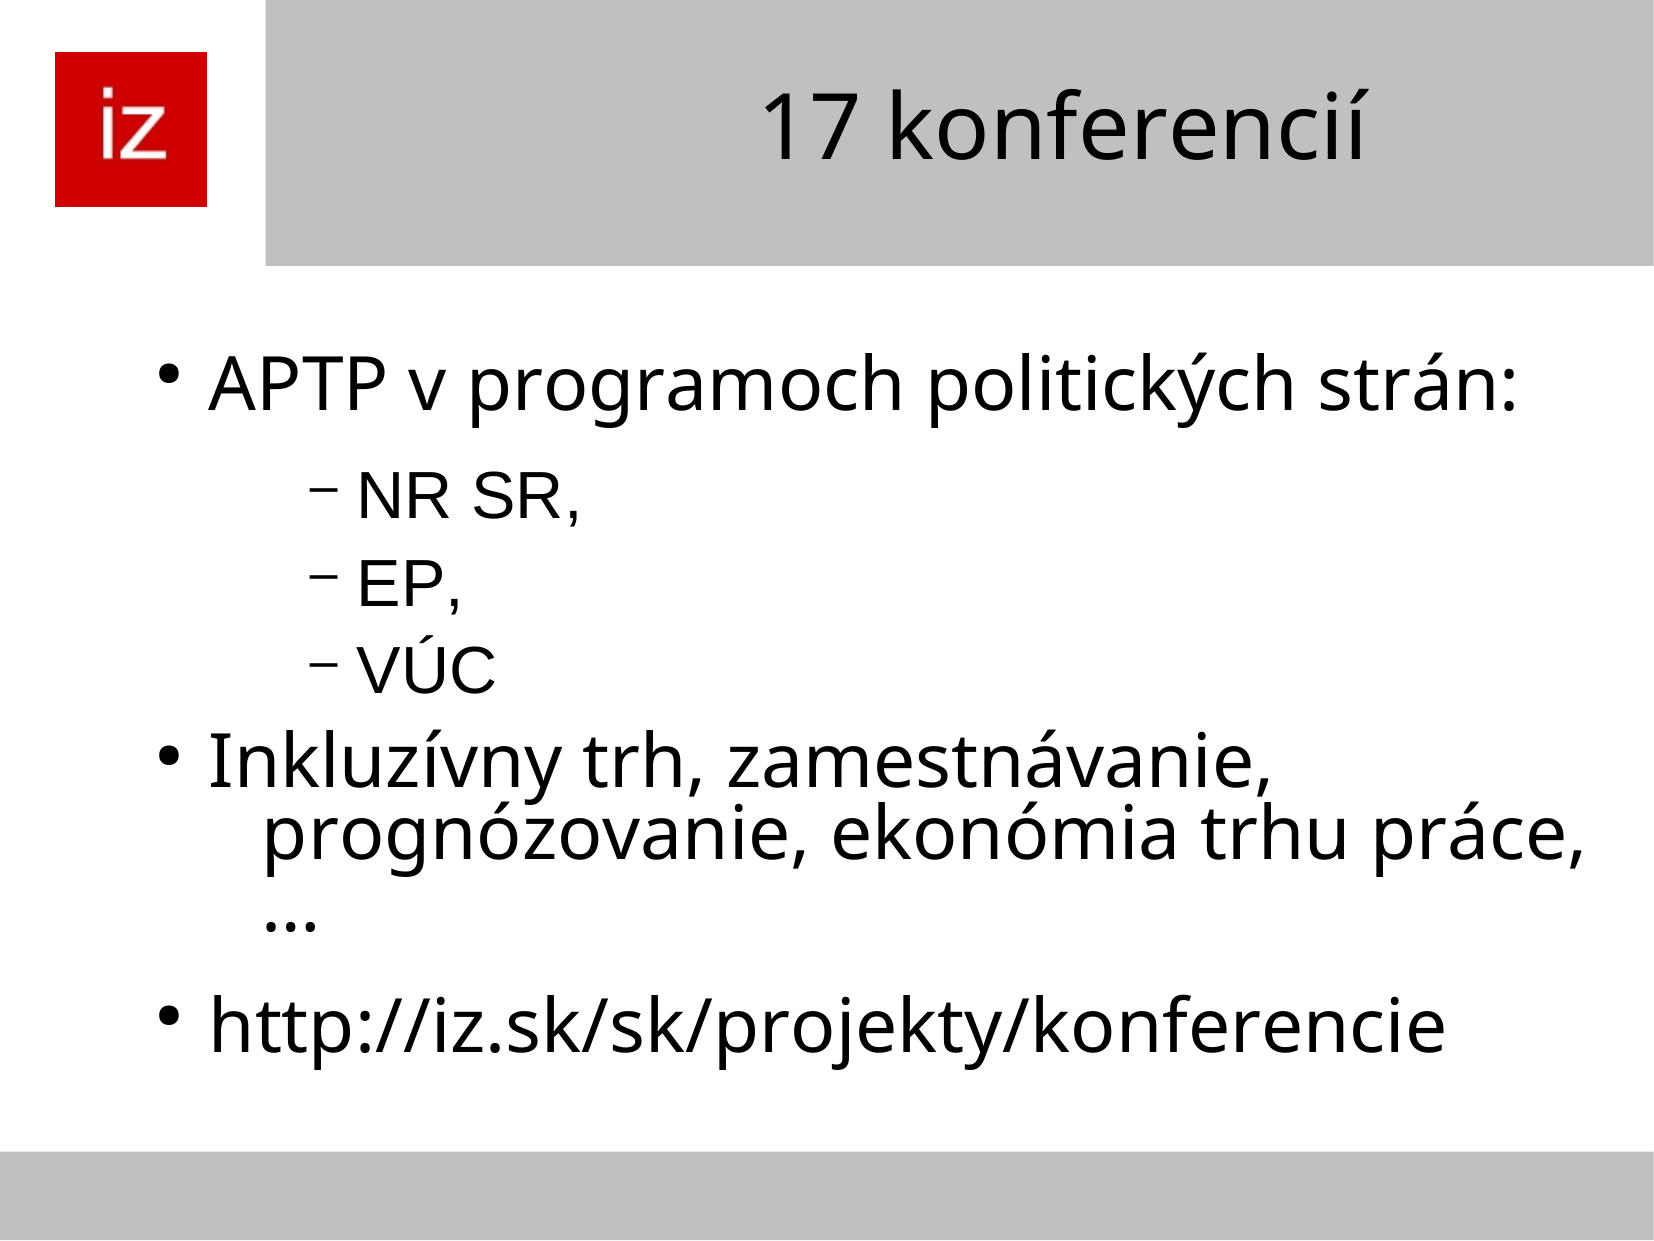

# 17 konferencií
APTP v programoch politických strán:
NR SR,
EP,
VÚC
Inkluzívny trh, zamestnávanie, prognózovanie, ekonómia trhu práce, …
http://iz.sk/sk/projekty/konferencie